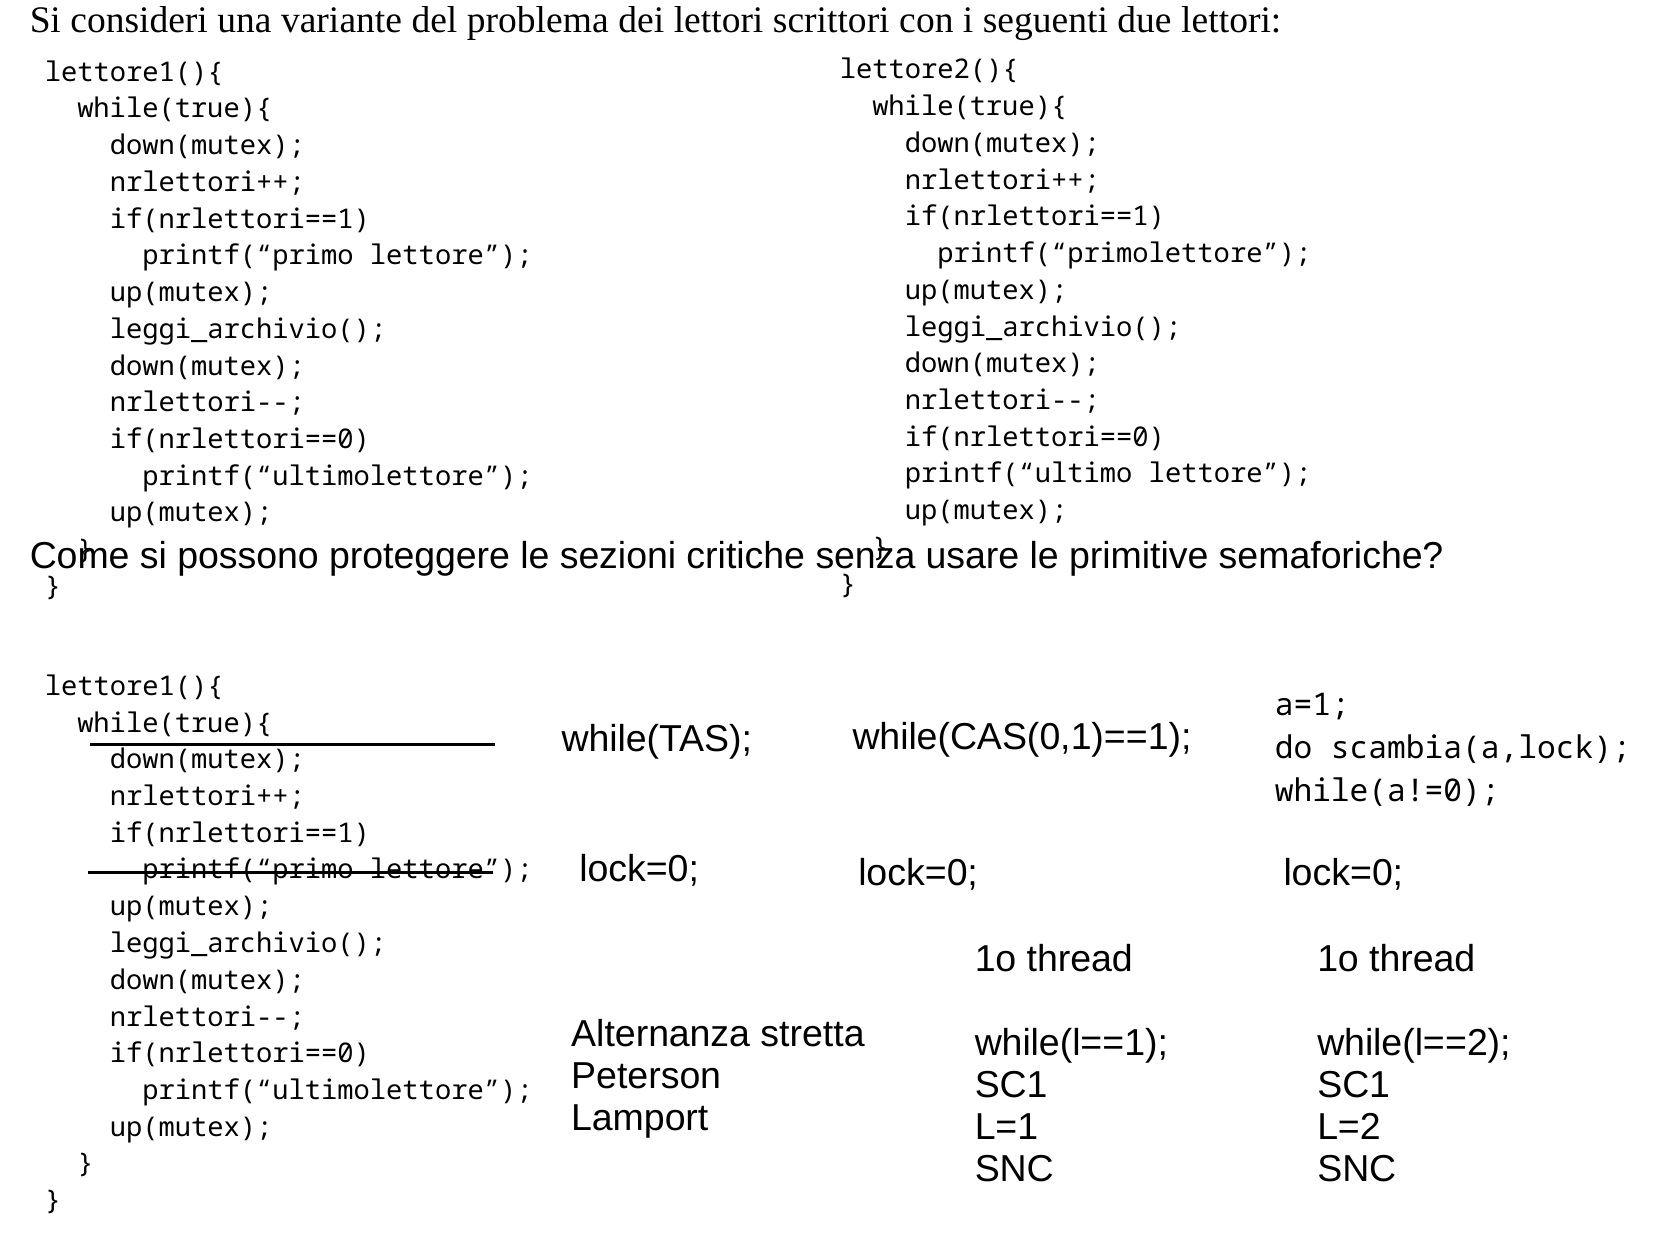

Si consideri una variante del problema dei lettori scrittori con i seguenti due lettori:
Come si possono proteggere le sezioni critiche senza usare le primitive semaforiche?
lettore2(){
 while(true){
 down(mutex);
 nrlettori++;
 if(nrlettori==1)
 printf(“primolettore”);
 up(mutex);
 leggi_archivio();
 down(mutex);
 nrlettori--;
 if(nrlettori==0)
 printf(“ultimo lettore”);
 up(mutex);
 }
}
lettore1(){
 while(true){
 down(mutex);
 nrlettori++;
 if(nrlettori==1)
 printf(“primo lettore”);
 up(mutex);
 leggi_archivio();
 down(mutex);
 nrlettori--;
 if(nrlettori==0)
 printf(“ultimolettore”);
 up(mutex);
 }
}
lettore1(){
 while(true){
 down(mutex);
 nrlettori++;
 if(nrlettori==1)
 printf(“primo lettore”);
 up(mutex);
 leggi_archivio();
 down(mutex);
 nrlettori--;
 if(nrlettori==0)
 printf(“ultimolettore”);
 up(mutex);
 }
}
a=1;
do scambia(a,lock); while(a!=0);
while(CAS(0,1)==1);
while(TAS);
lock=0;
lock=0;
lock=0;
1o thread
while(l==1);
SC1
L=1
SNC
1o thread
while(l==2);
SC1
L=2
SNC
Alternanza stretta
Peterson
Lamport